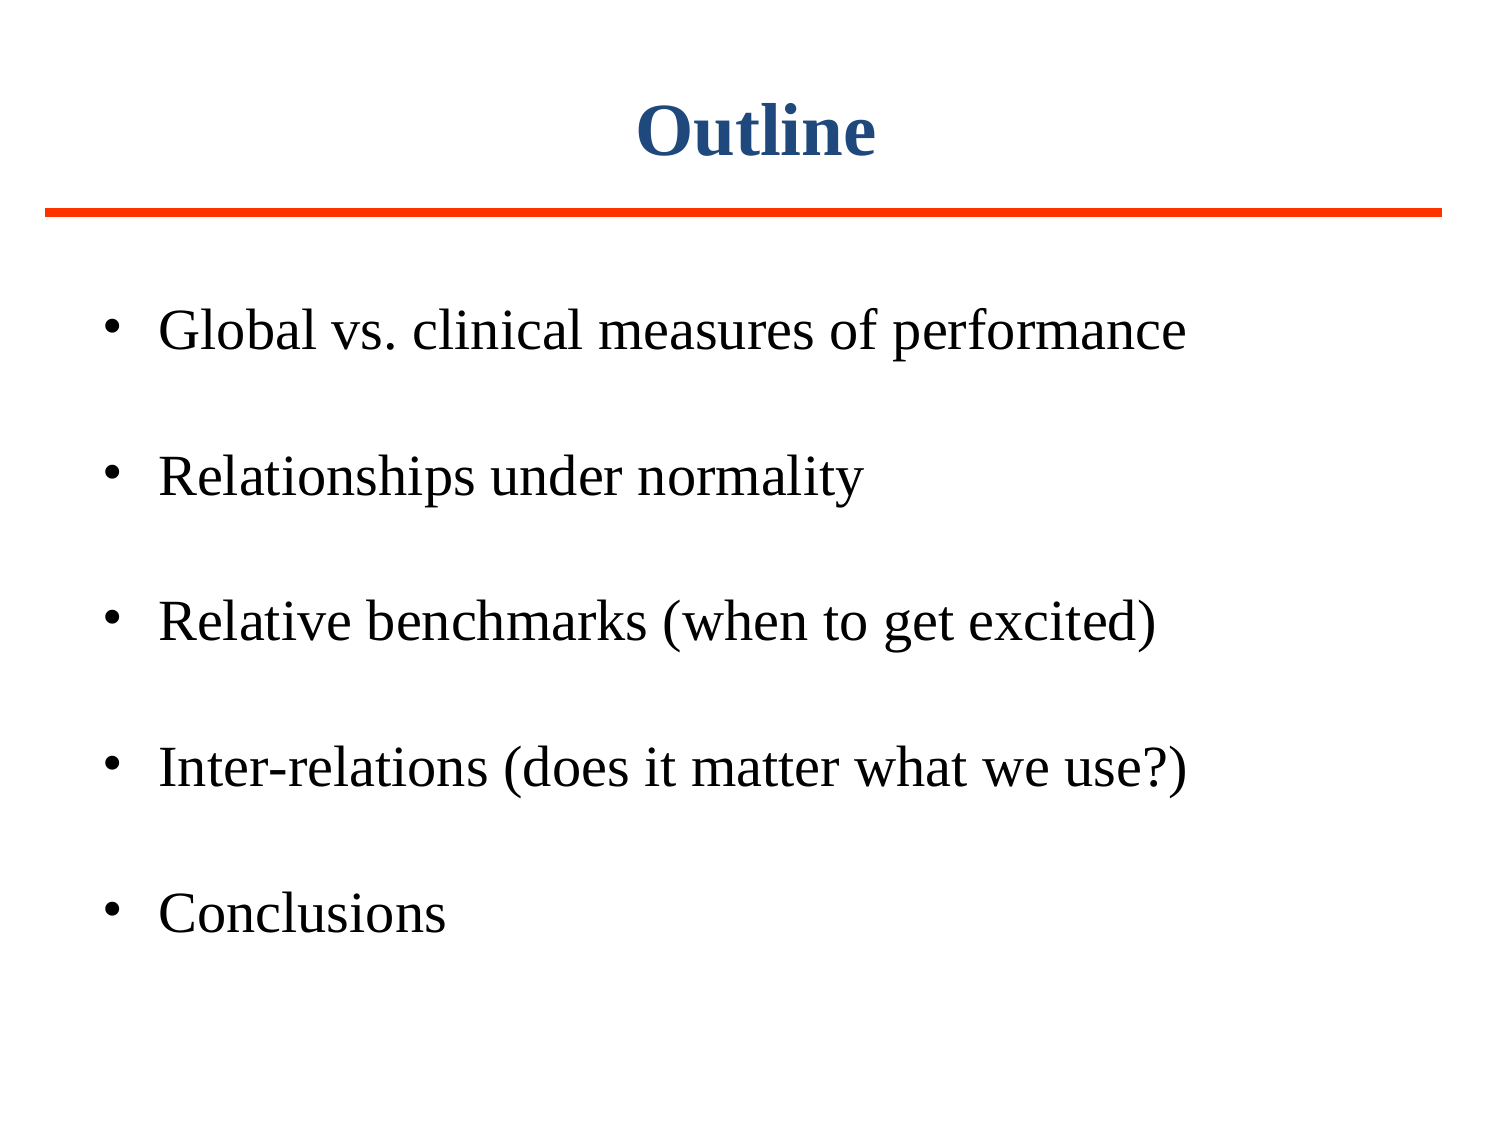

Outline
Global vs. clinical measures of performance
Relationships under normality
Relative benchmarks (when to get excited)
Inter-relations (does it matter what we use?)
Conclusions